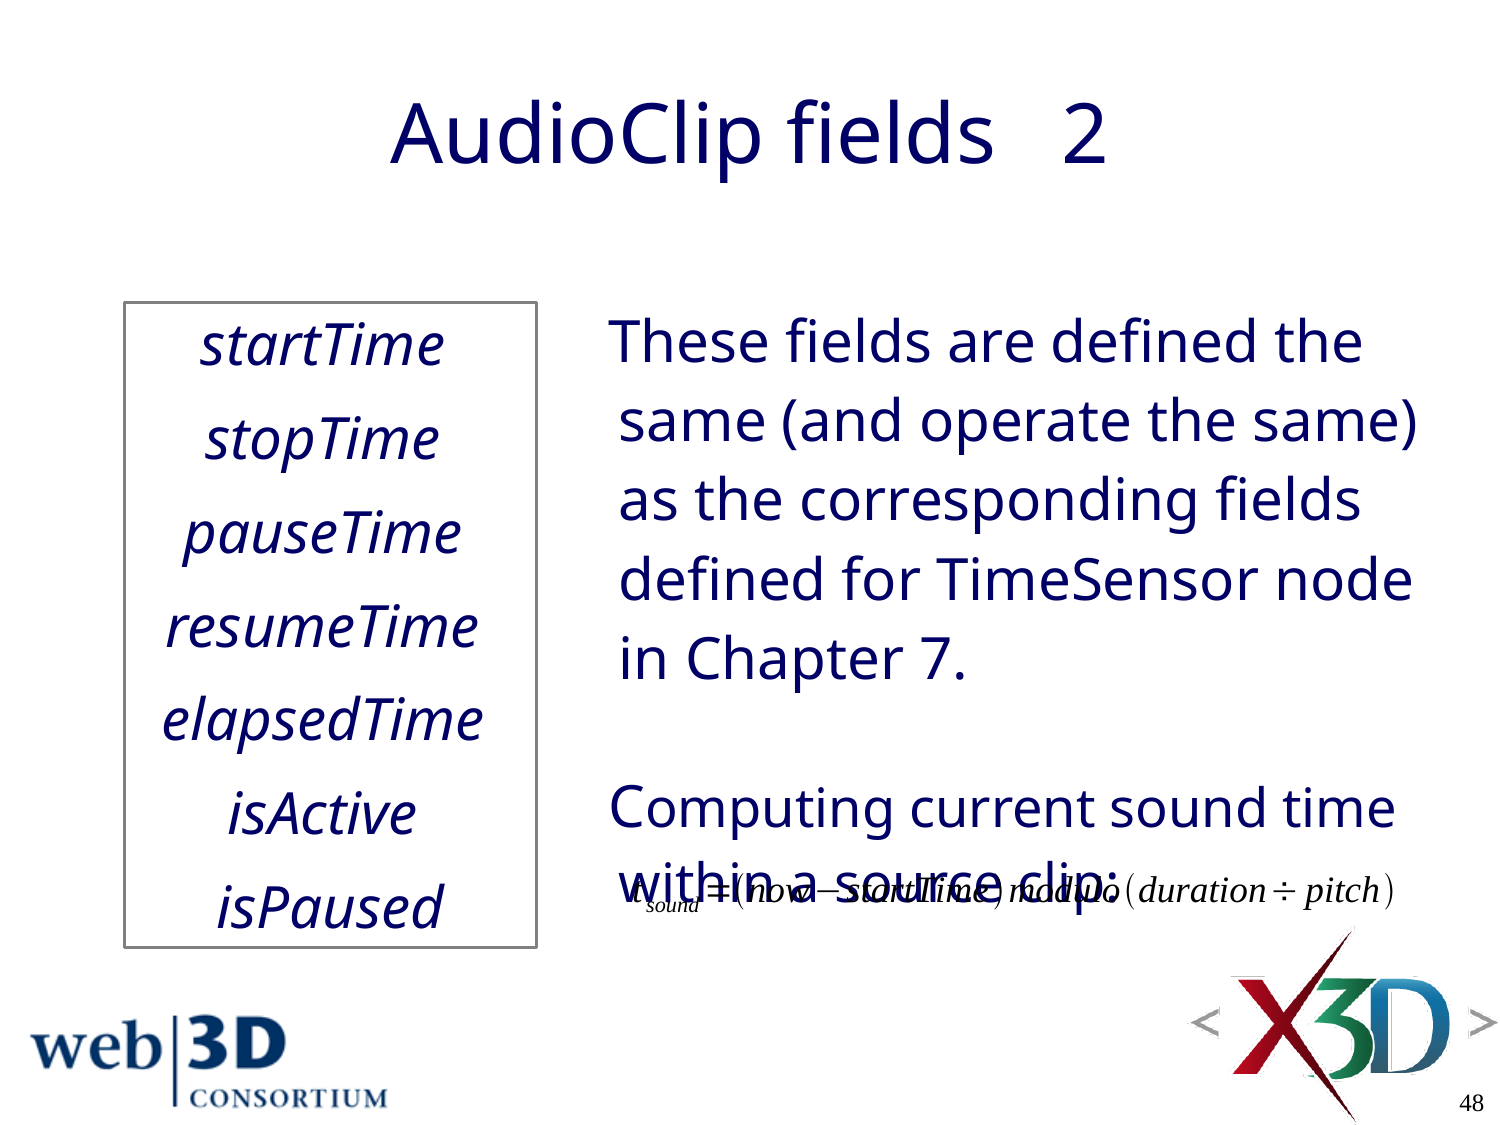

# AudioClip fields 2
 These fields are defined the same (and operate the same) as the corresponding fields defined for TimeSensor node in Chapter 7.
 Computing current sound time within a source clip:
startTime
stopTime
pauseTime
resumeTime
elapsedTime
isActive
isPaused